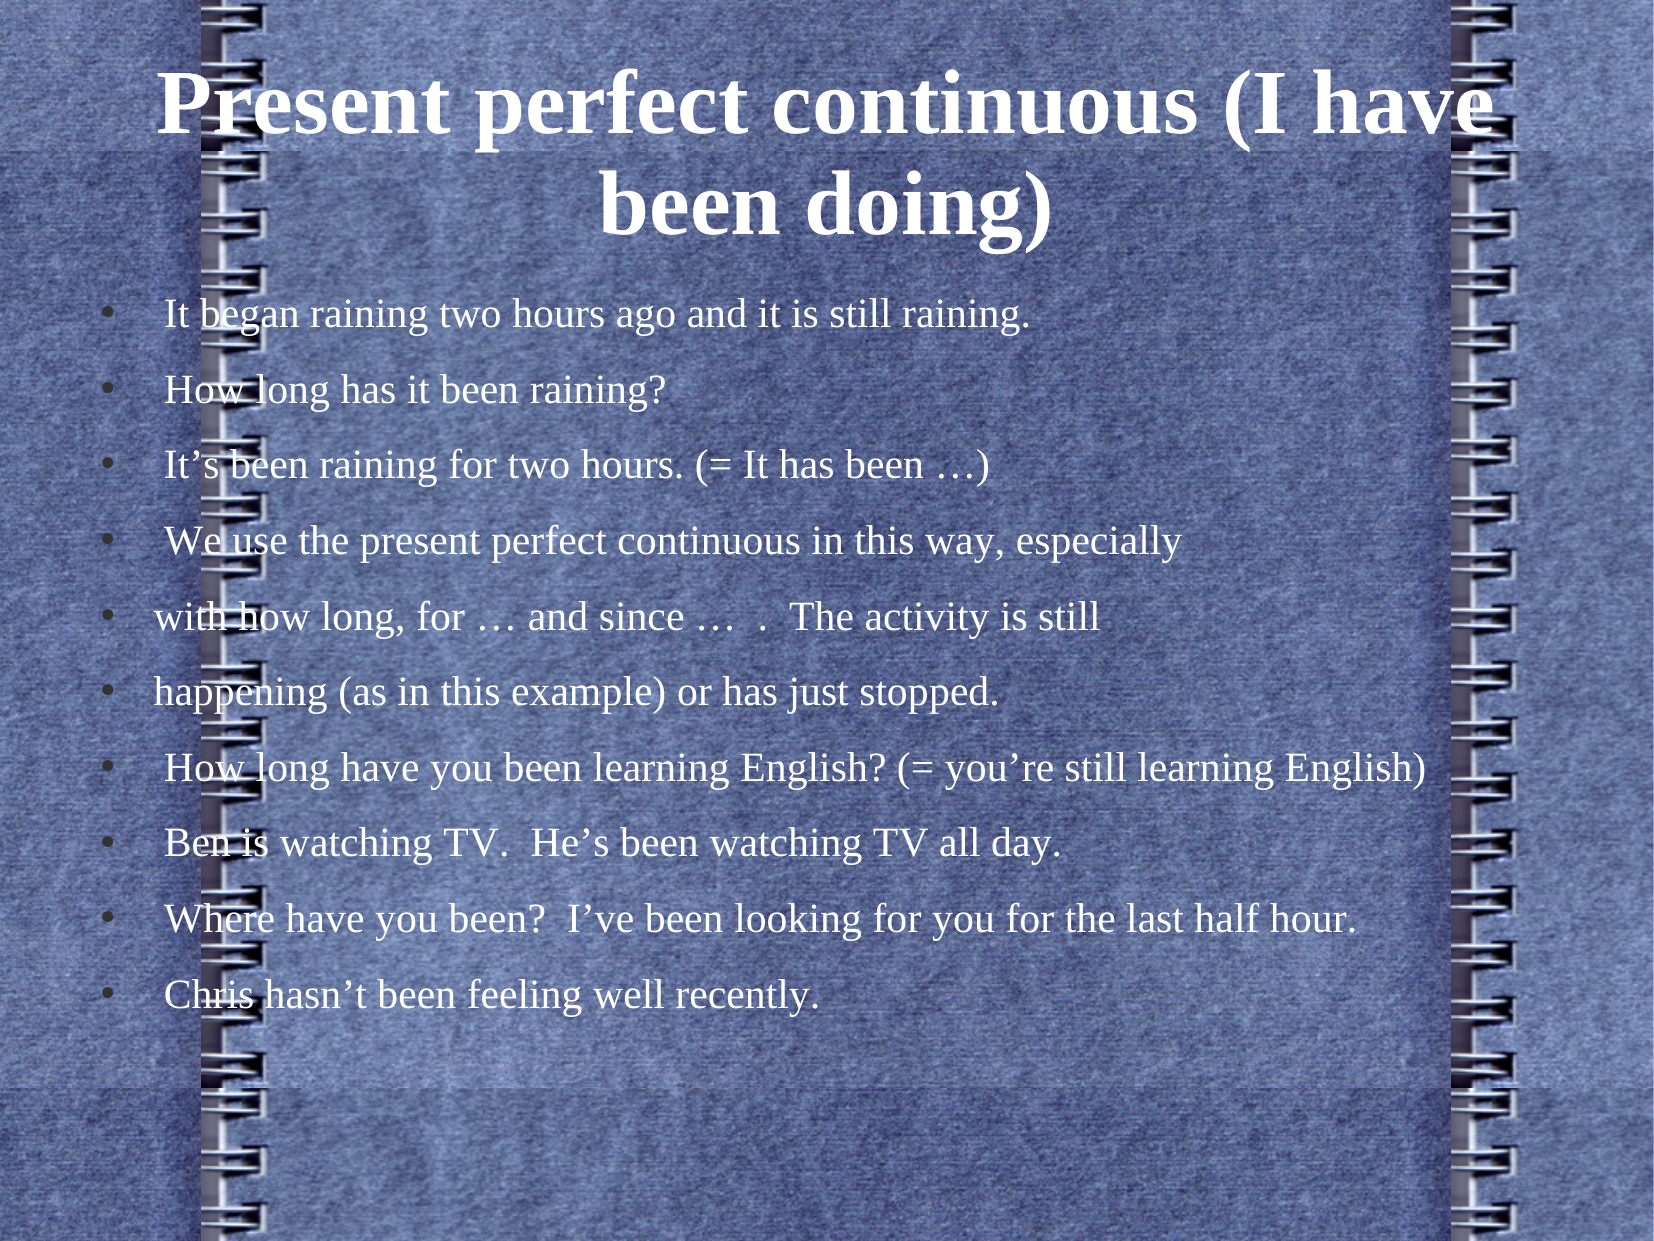

# Present perfect continuous (I have been doing)
 It began raining two hours ago and it is still raining.
 How long has it been raining?
 It’s been raining for two hours. (= It has been …)
 We use the present perfect continuous in this way, especially
with how long, for … and since … . The activity is still
happening (as in this example) or has just stopped.
 How long have you been learning English? (= you’re still learning English)
 Ben is watching TV. He’s been watching TV all day.
 Where have you been? I’ve been looking for you for the last half hour.
 Chris hasn’t been feeling well recently.